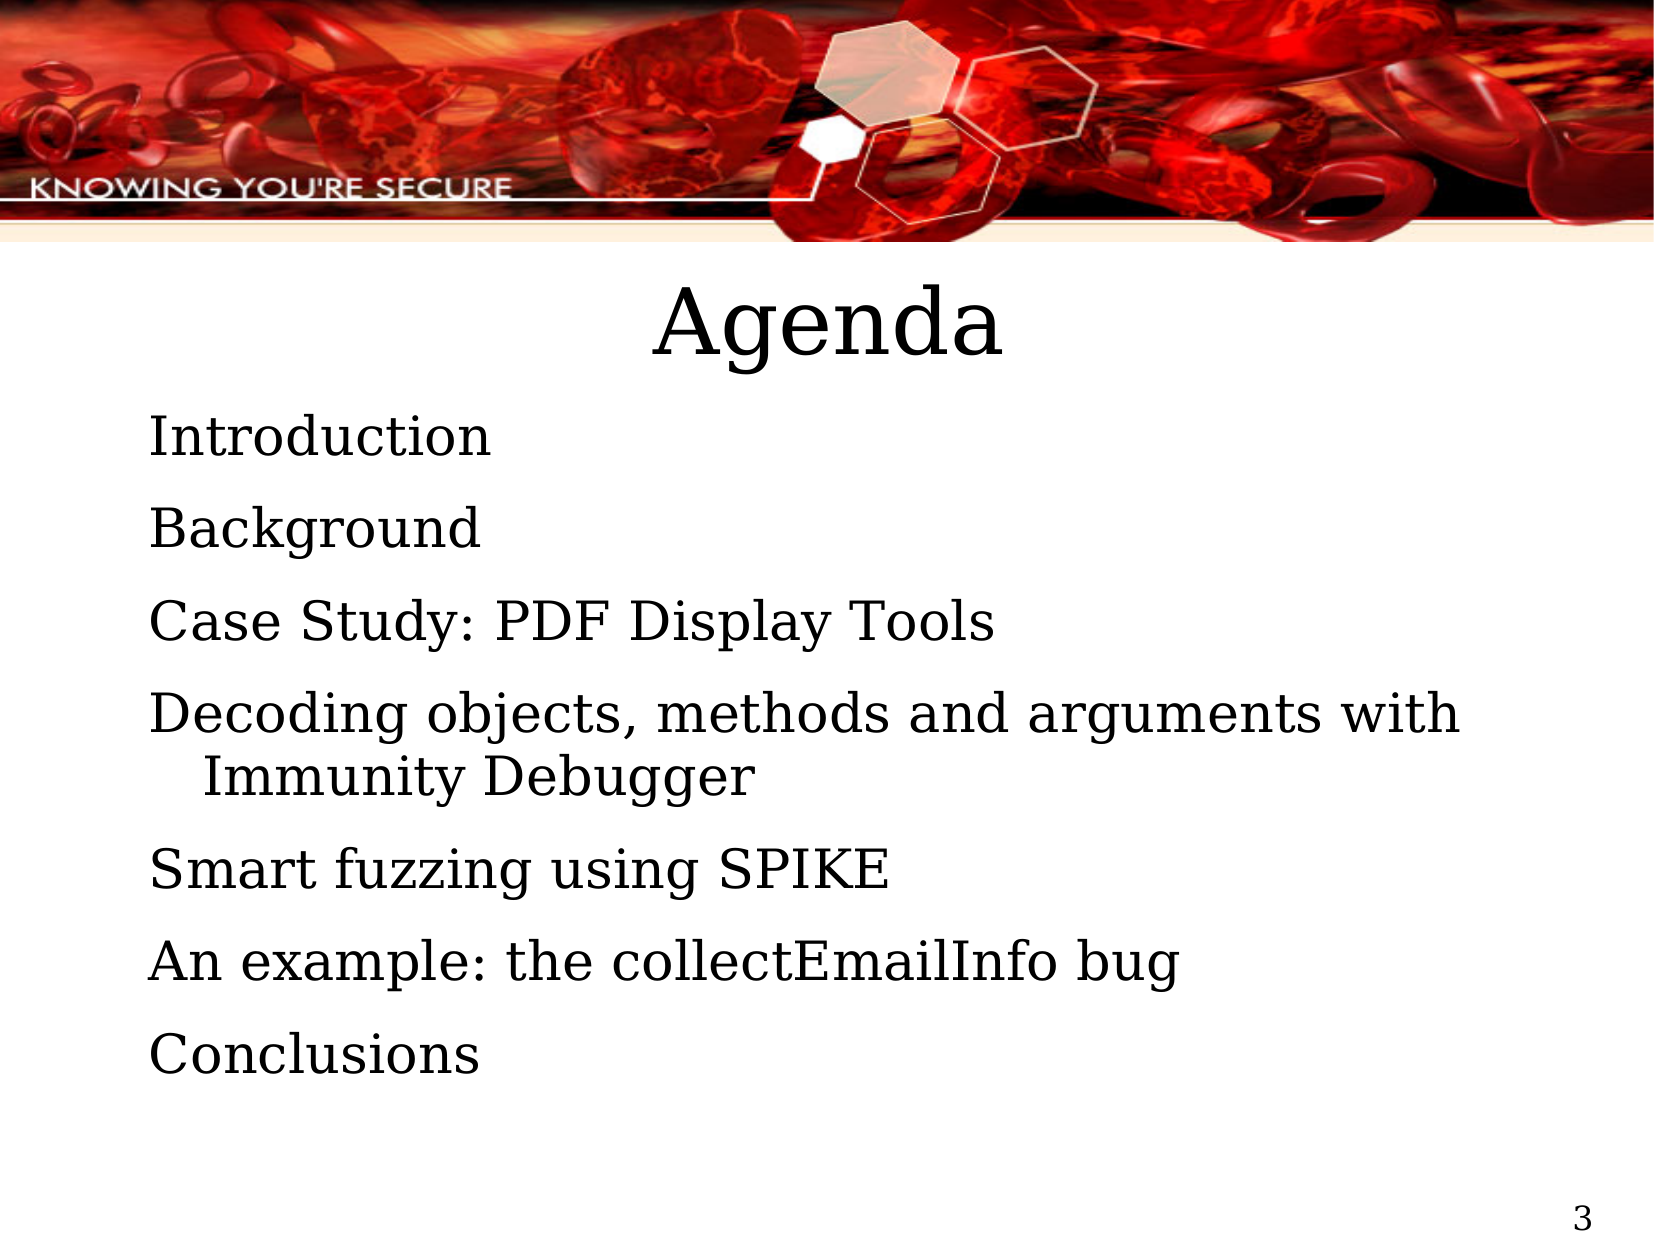

# Agenda
Introduction
Background
Case Study: PDF Display Tools
Decoding objects, methods and arguments with Immunity Debugger
Smart fuzzing using SPIKE
An example: the collectEmailInfo bug
Conclusions